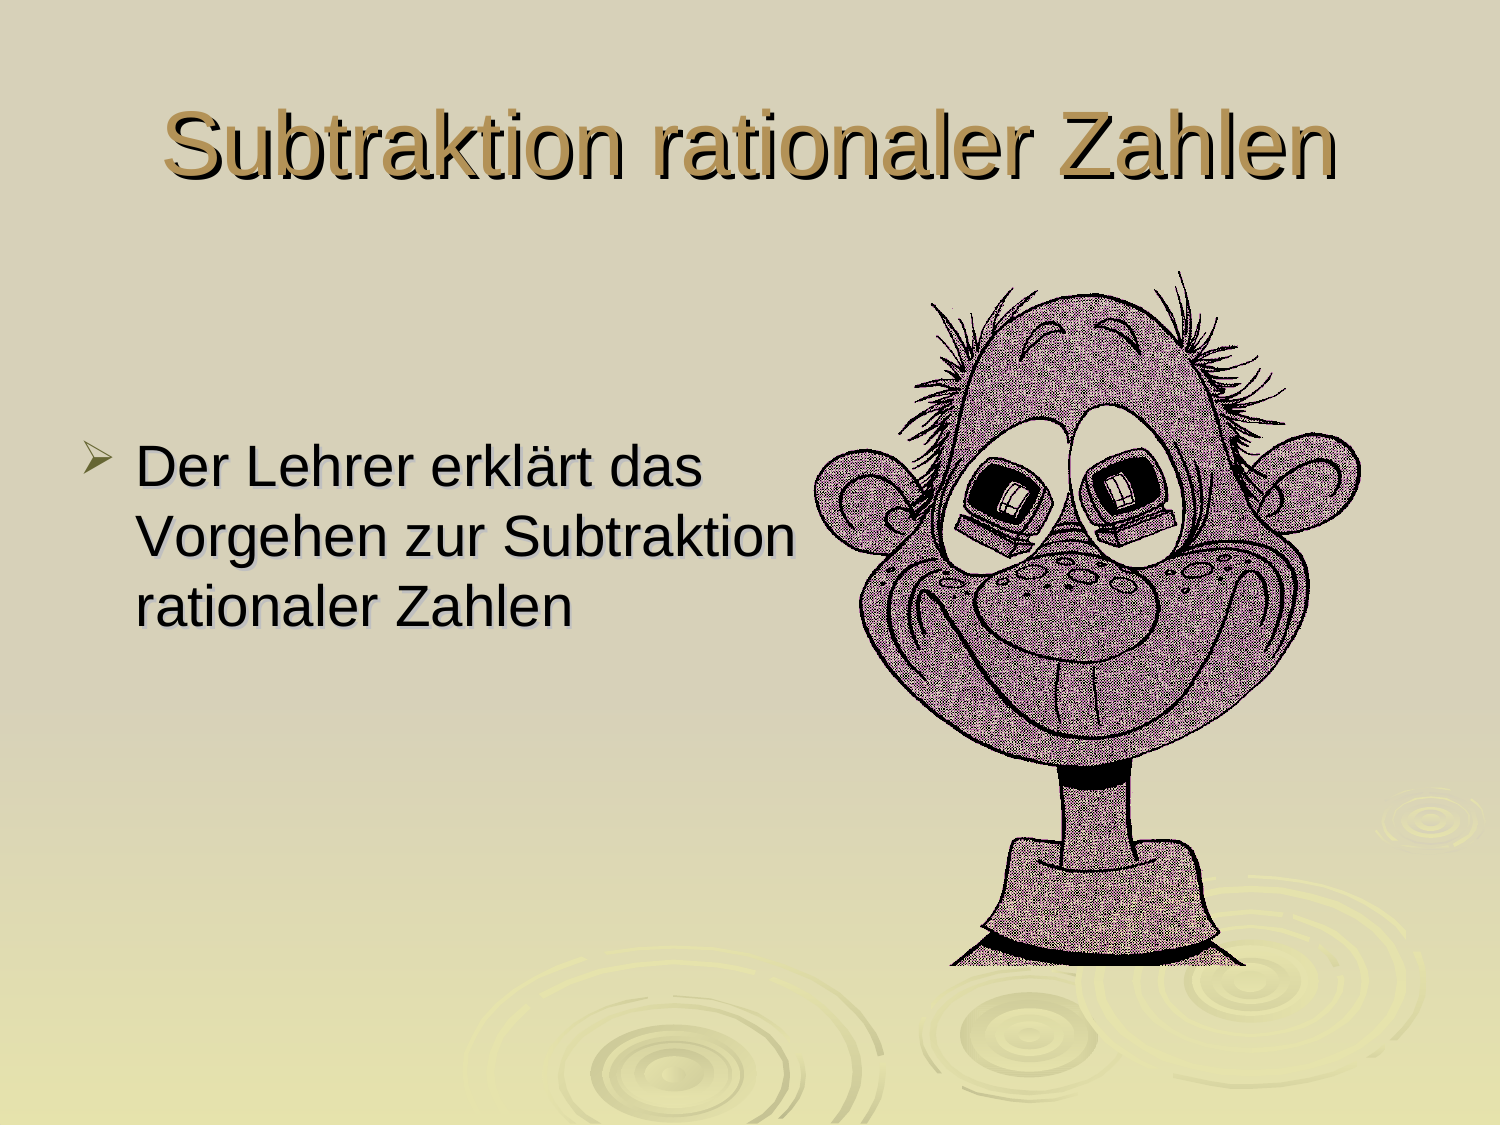

# Subtraktion rationaler Zahlen
Der Lehrer erklärt das Vorgehen zur Subtraktion rationaler Zahlen